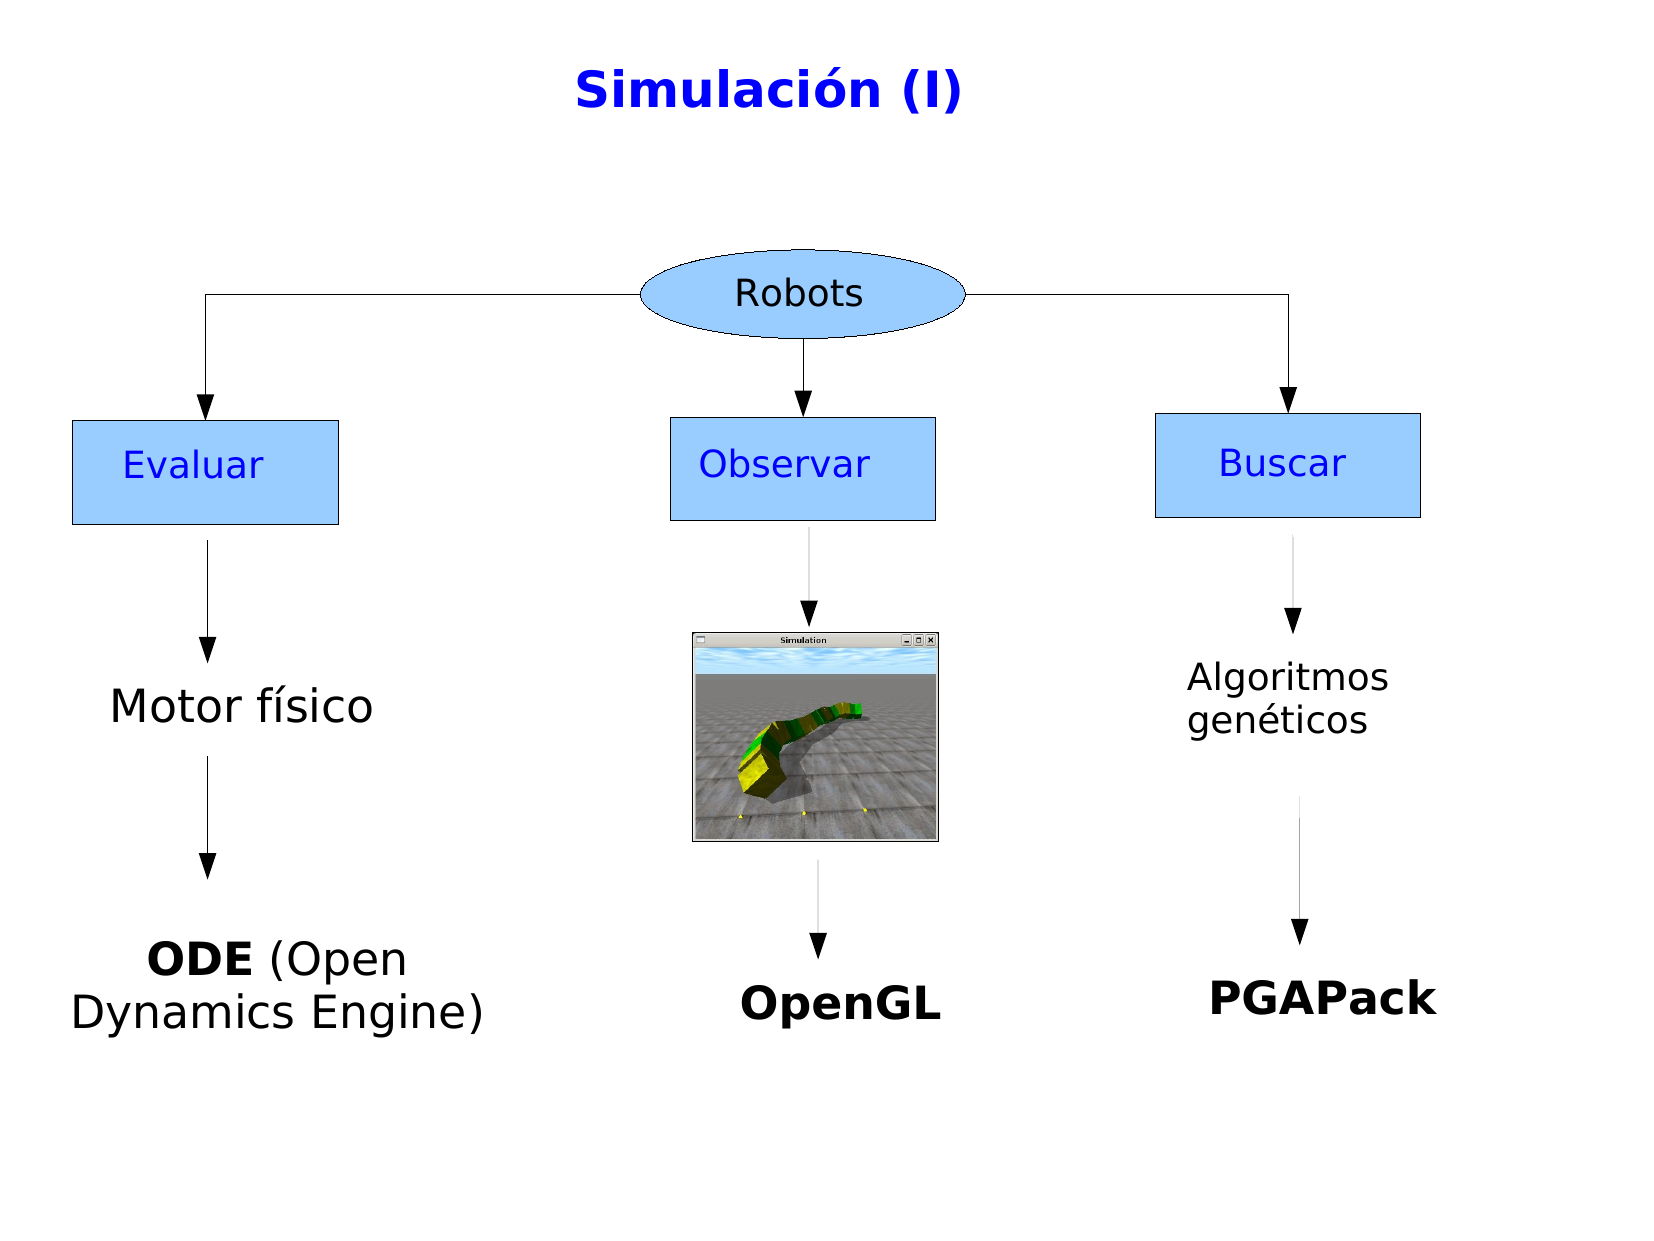

Simulación (I)
Robots
Buscar
Observar
Evaluar
Algoritmos genéticos
 Motor físico
ODE (Open Dynamics Engine)
PGAPack
OpenGL